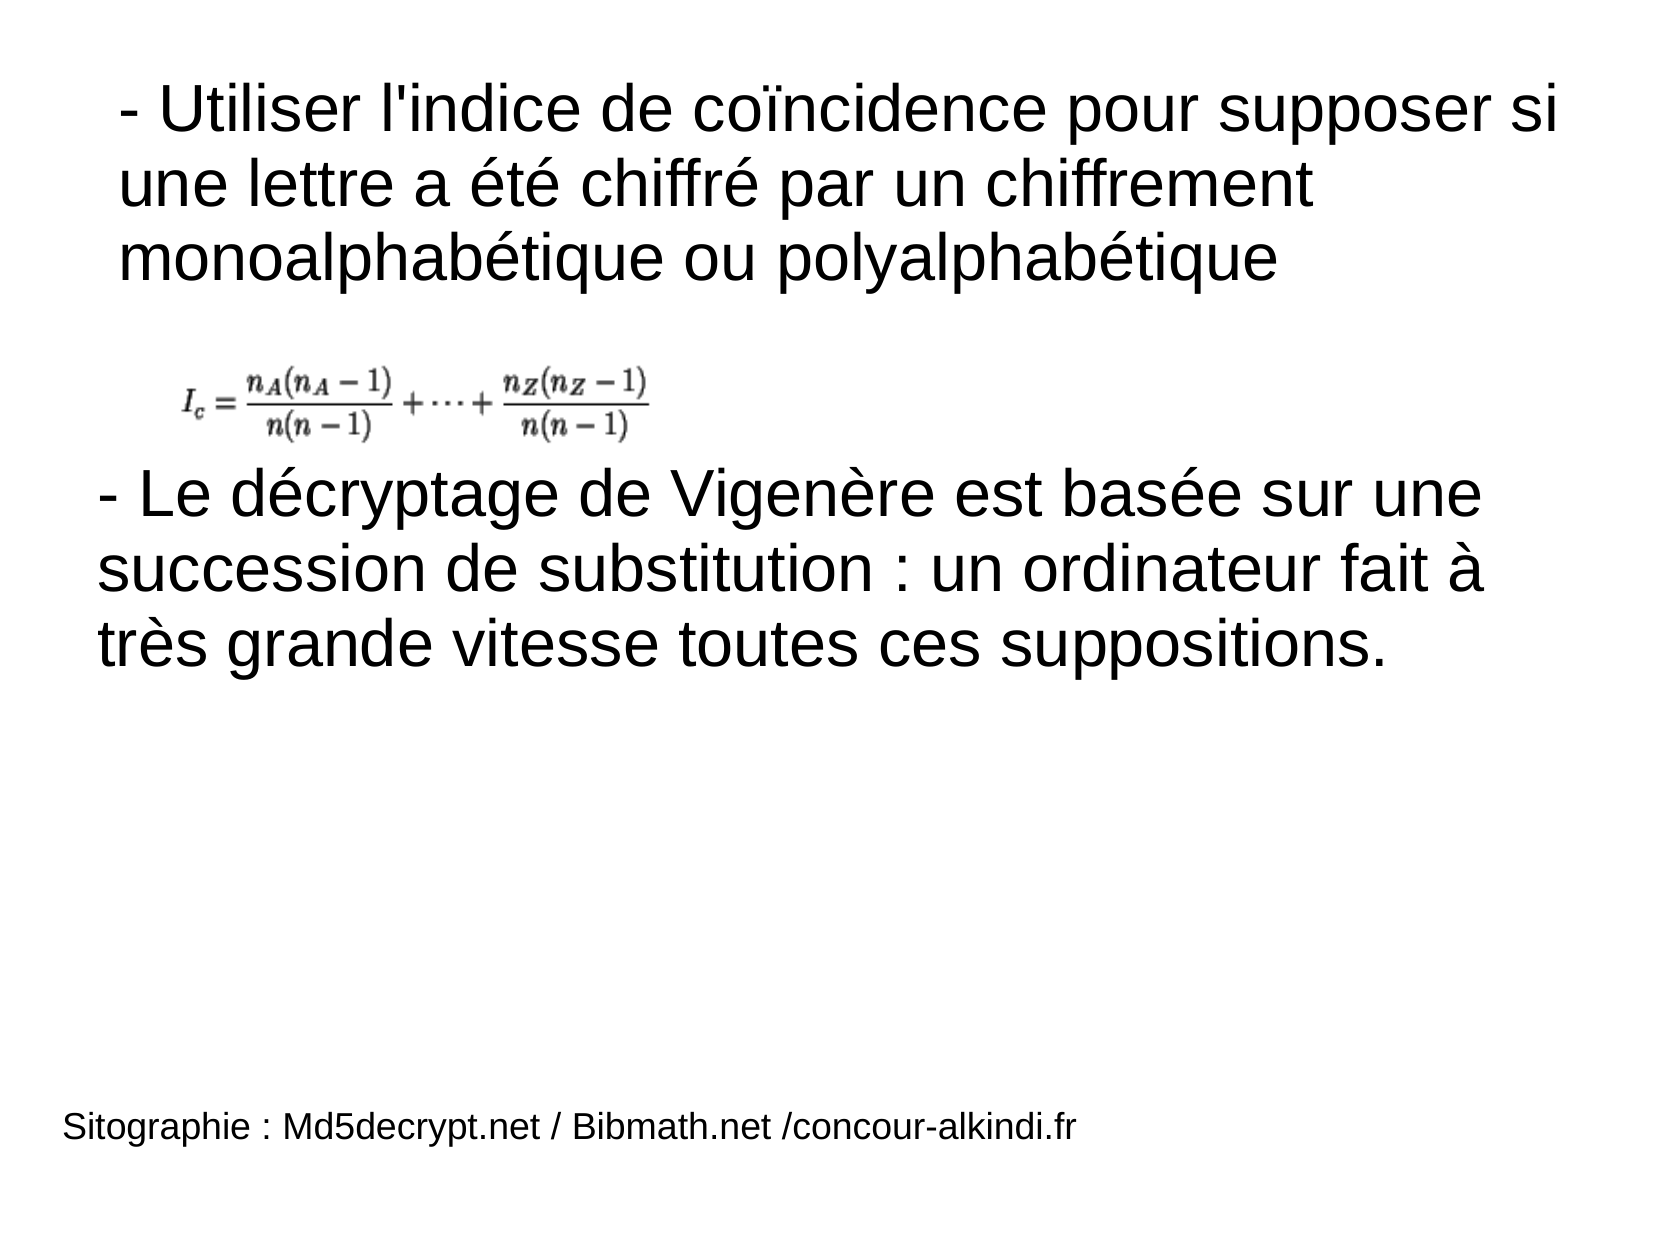

# - Utiliser l'indice de coïncidence pour supposer si une lettre a été chiffré par un chiffrement monoalphabétique ou polyalphabétique
- Le décryptage de Vigenère est basée sur une succession de substitution : un ordinateur fait à très grande vitesse toutes ces suppositions.
Sitographie : Md5decrypt.net / Bibmath.net /concour-alkindi.fr